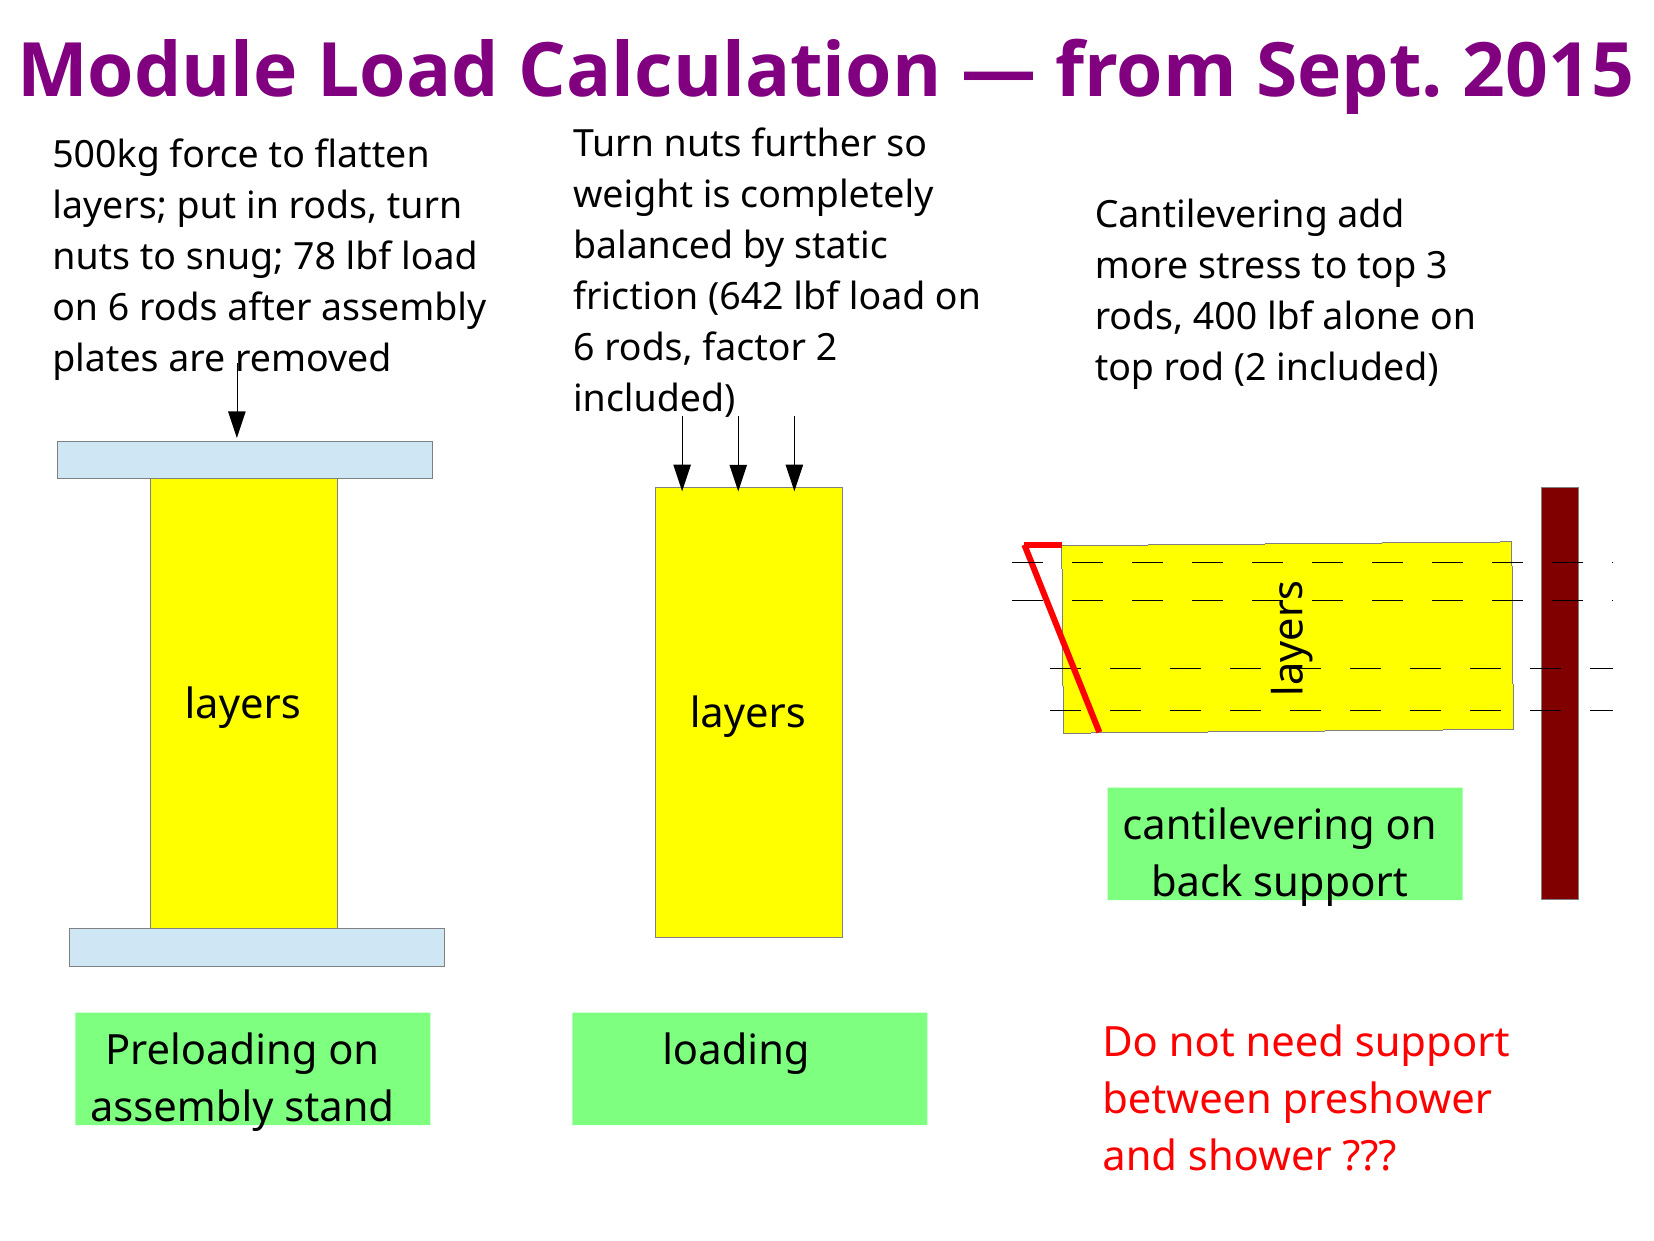

# Module Load Calculation ― from Sept. 2015
Turn nuts further so weight is completely balanced by static friction (642 lbf load on 6 rods, factor 2 included)
500kg force to flatten layers; put in rods, turn nuts to snug; 78 lbf load on 6 rods after assembly plates are removed
Cantilevering add more stress to top 3 rods, 400 lbf alone on top rod (2 included)
layers
layers
layers
cantilevering on back support
Do not need support between preshower and shower ???
Preloading on assembly stand
 loading